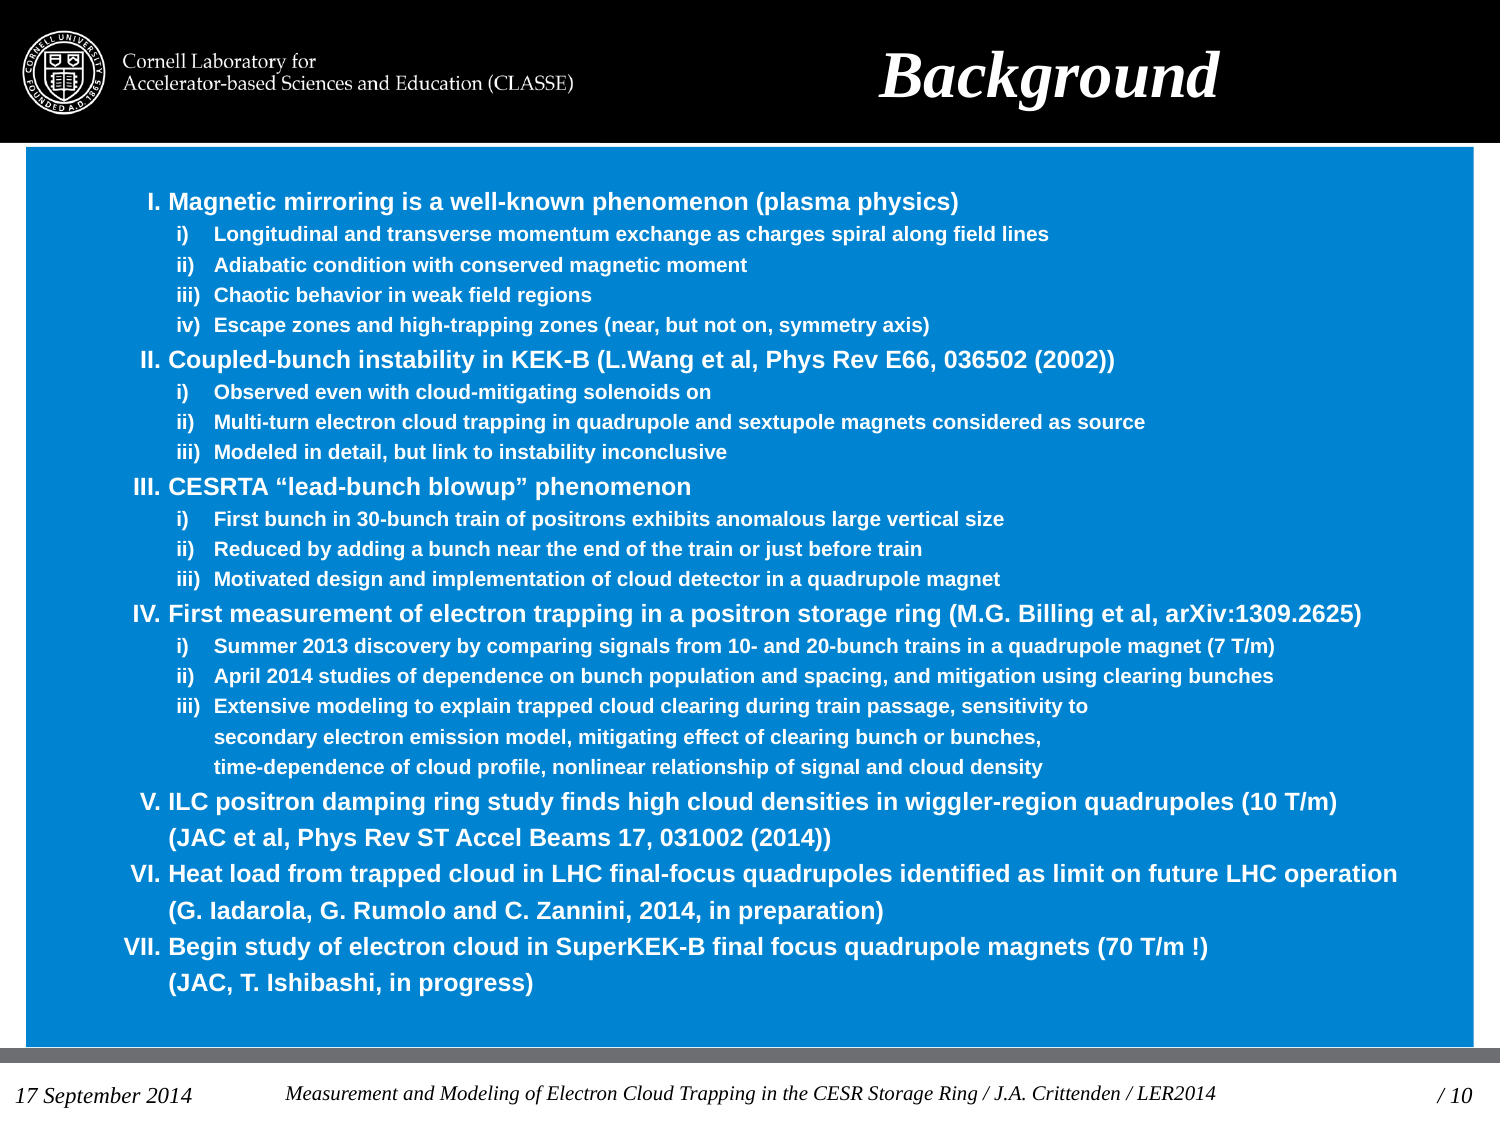

#
Background
 Magnetic mirroring is a well-known phenomenon (plasma physics)
Longitudinal and transverse momentum exchange as charges spiral along field lines
Adiabatic condition with conserved magnetic moment
Chaotic behavior in weak field regions
Escape zones and high-trapping zones (near, but not on, symmetry axis)
 Coupled-bunch instability in KEK-B (L.Wang et al, Phys Rev E66, 036502 (2002))
Observed even with cloud-mitigating solenoids on
Multi-turn electron cloud trapping in quadrupole and sextupole magnets considered as source
Modeled in detail, but link to instability inconclusive
 CESRTA “lead-bunch blowup” phenomenon
First bunch in 30-bunch train of positrons exhibits anomalous large vertical size
Reduced by adding a bunch near the end of the train or just before train
Motivated design and implementation of cloud detector in a quadrupole magnet
 First measurement of electron trapping in a positron storage ring (M.G. Billing et al, arXiv:1309.2625)
Summer 2013 discovery by comparing signals from 10- and 20-bunch trains in a quadrupole magnet (7 T/m)
April 2014 studies of dependence on bunch population and spacing, and mitigation using clearing bunches
Extensive modeling to explain trapped cloud clearing during train passage, sensitivity to
secondary electron emission model, mitigating effect of clearing bunch or bunches,
time-dependence of cloud profile, nonlinear relationship of signal and cloud density
 ILC positron damping ring study finds high cloud densities in wiggler-region quadrupoles (10 T/m)
 (JAC et al, Phys Rev ST Accel Beams 17, 031002 (2014))
 Heat load from trapped cloud in LHC final-focus quadrupoles identified as limit on future LHC operation
 (G. Iadarola, G. Rumolo and C. Zannini, 2014, in preparation)
 Begin study of electron cloud in SuperKEK-B final focus quadrupole magnets (70 T/m !)
 (JAC, T. Ishibashi, in progress)